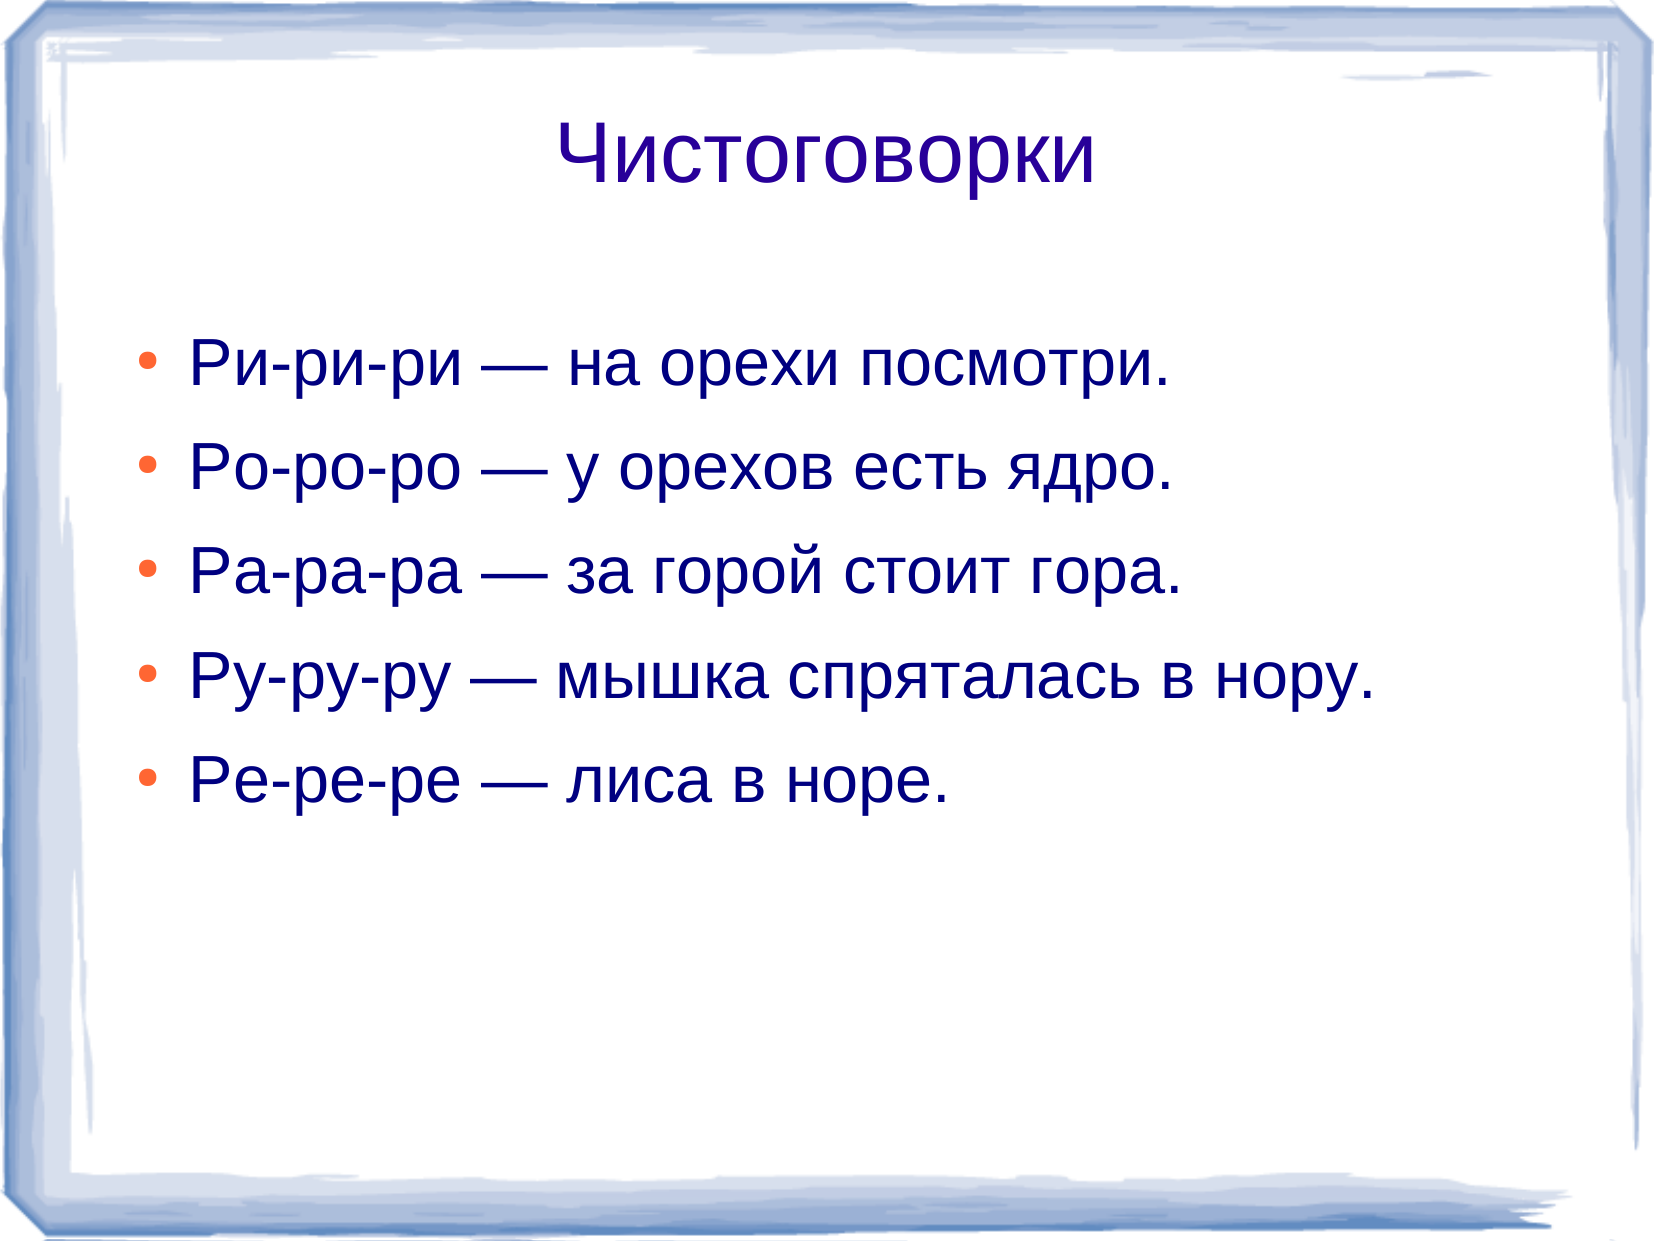

# Чистоговорки
Ри-ри-ри — на орехи посмотри.
Ро-ро-ро — у орехов есть ядро.
Ра-ра-ра — за горой стоит гора.
Ру-ру-ру — мышка спряталась в нору.
Ре-ре-ре — лиса в норе.